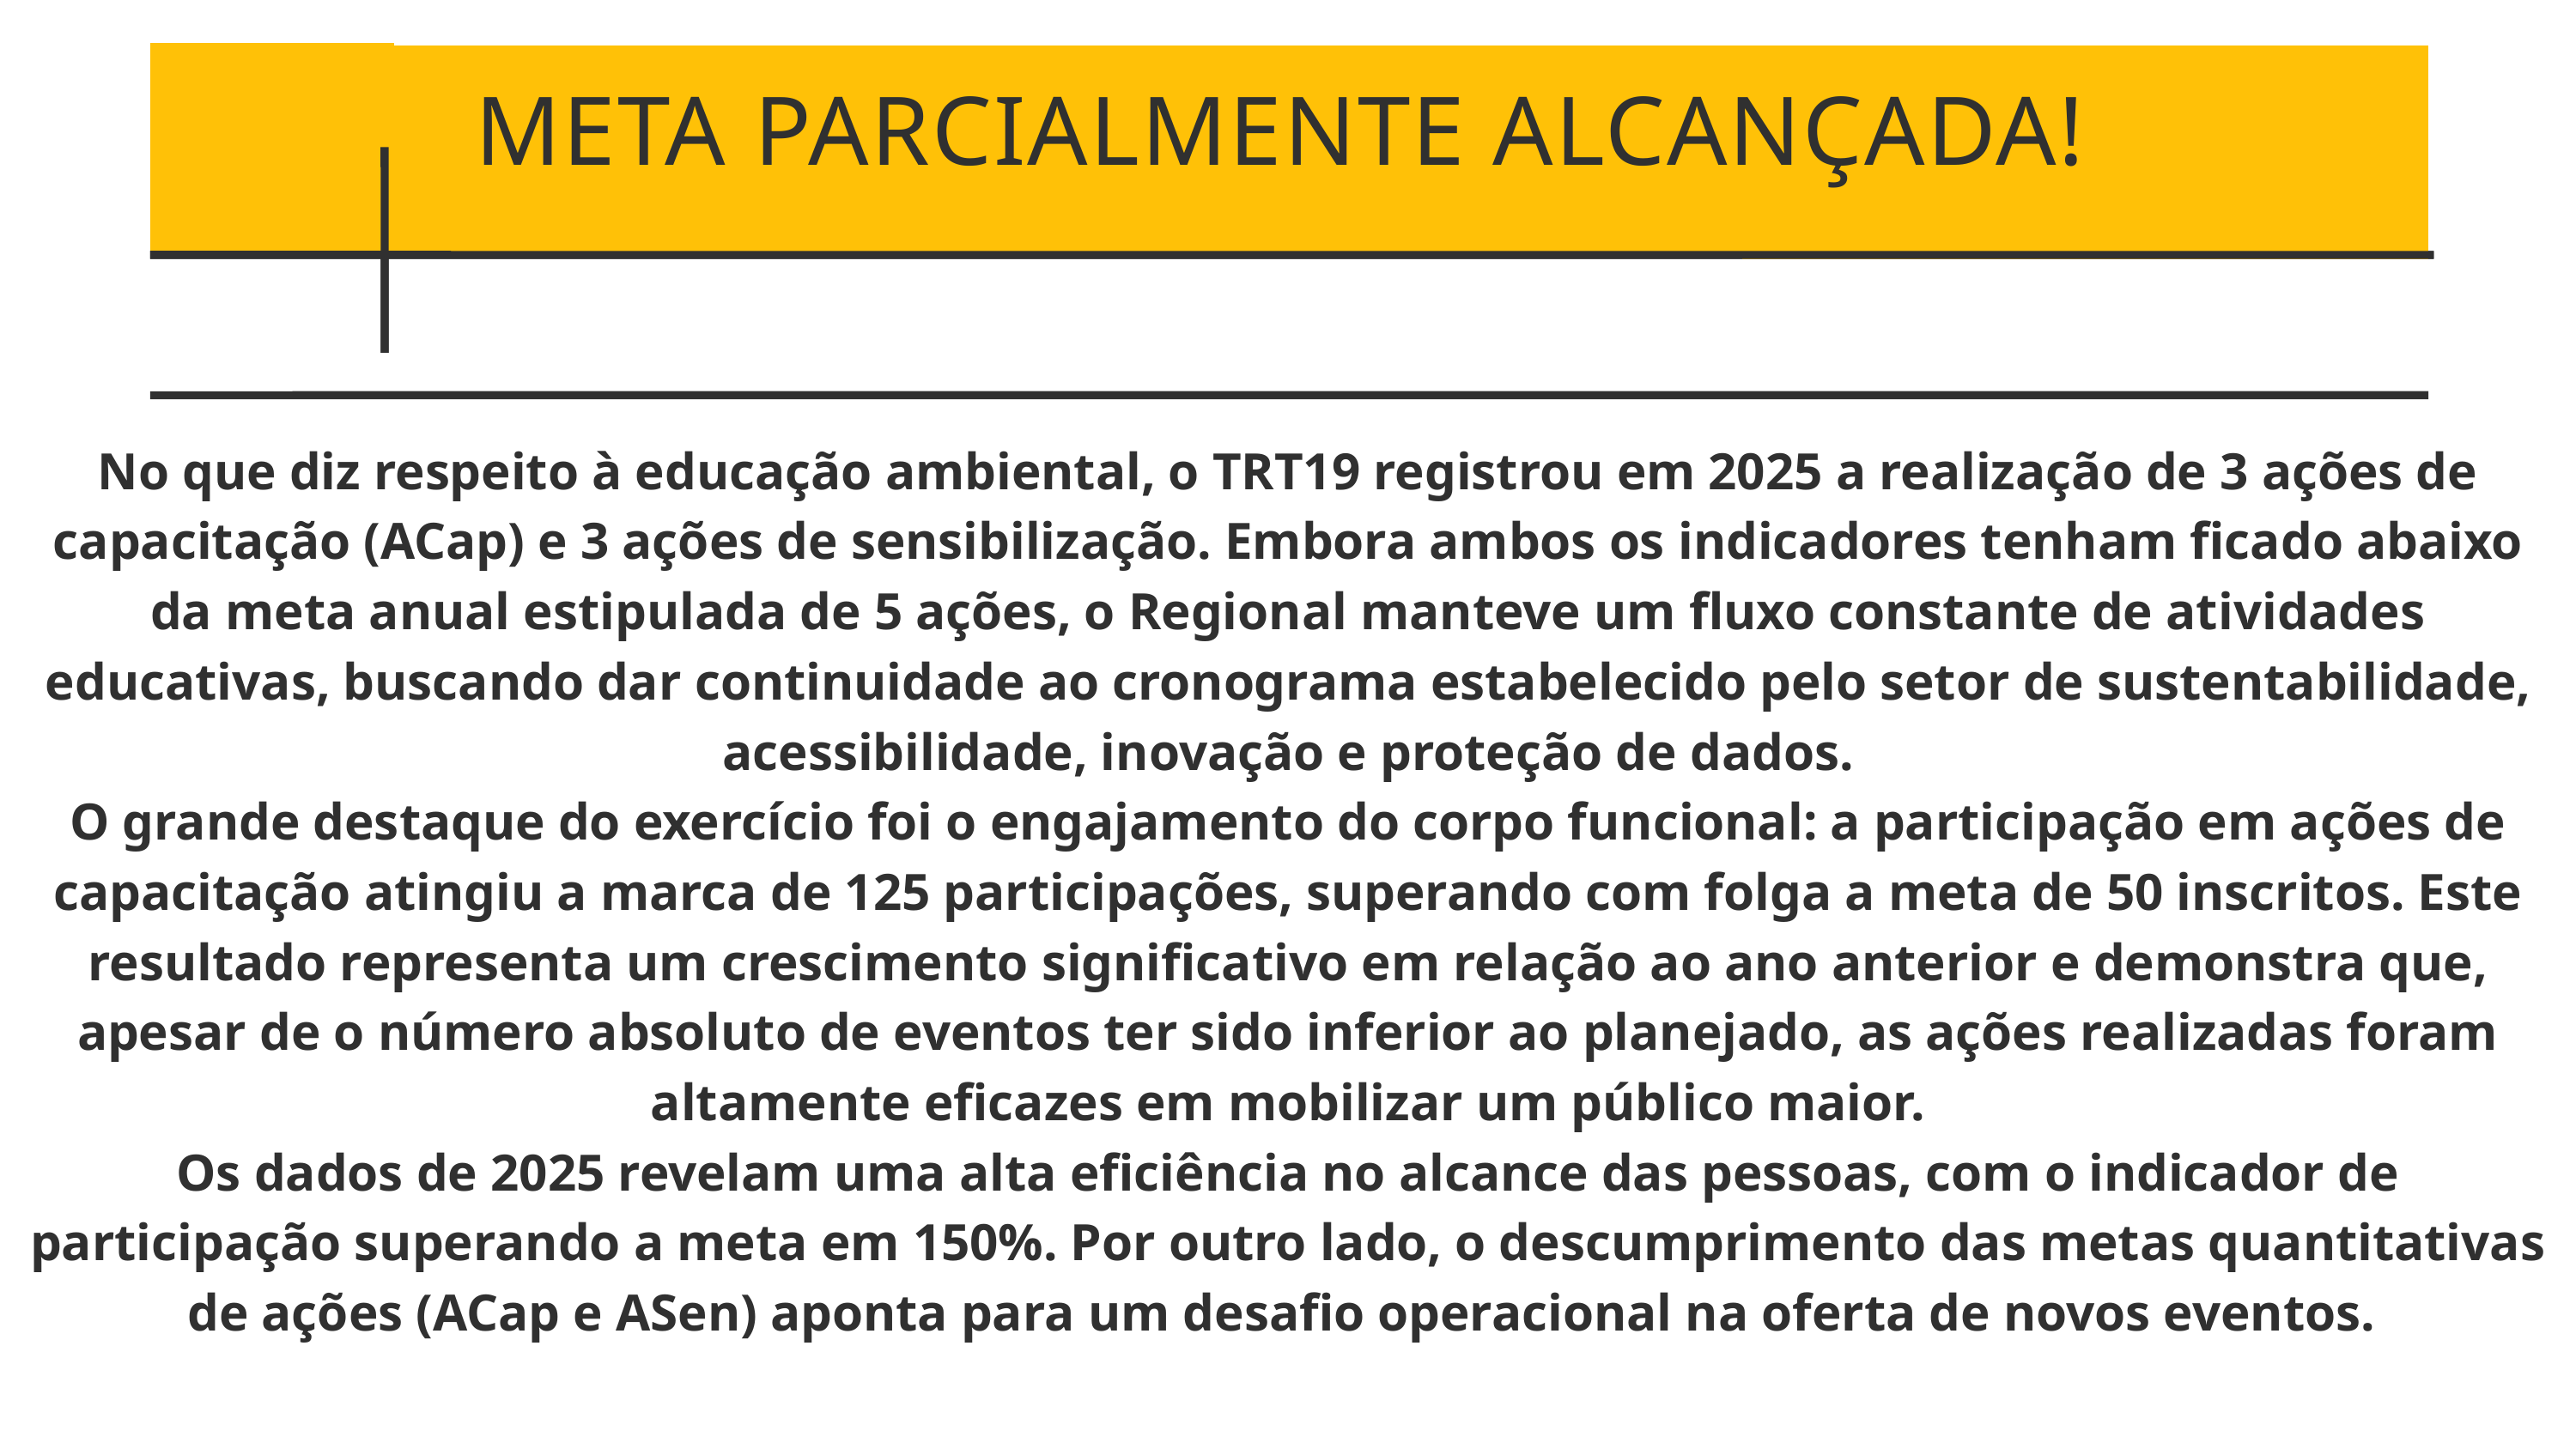

META PARCIALMENTE ALCANÇADA!
No que diz respeito à educação ambiental, o TRT19 registrou em 2025 a realização de 3 ações de capacitação (ACap) e 3 ações de sensibilização. Embora ambos os indicadores tenham ficado abaixo da meta anual estipulada de 5 ações, o Regional manteve um fluxo constante de atividades educativas, buscando dar continuidade ao cronograma estabelecido pelo setor de sustentabilidade, acessibilidade, inovação e proteção de dados.
O grande destaque do exercício foi o engajamento do corpo funcional: a participação em ações de capacitação atingiu a marca de 125 participações, superando com folga a meta de 50 inscritos. Este resultado representa um crescimento significativo em relação ao ano anterior e demonstra que, apesar de o número absoluto de eventos ter sido inferior ao planejado, as ações realizadas foram altamente eficazes em mobilizar um público maior.
Os dados de 2025 revelam uma alta eficiência no alcance das pessoas, com o indicador de participação superando a meta em 150%. Por outro lado, o descumprimento das metas quantitativas de ações (ACap e ASen) aponta para um desafio operacional na oferta de novos eventos.